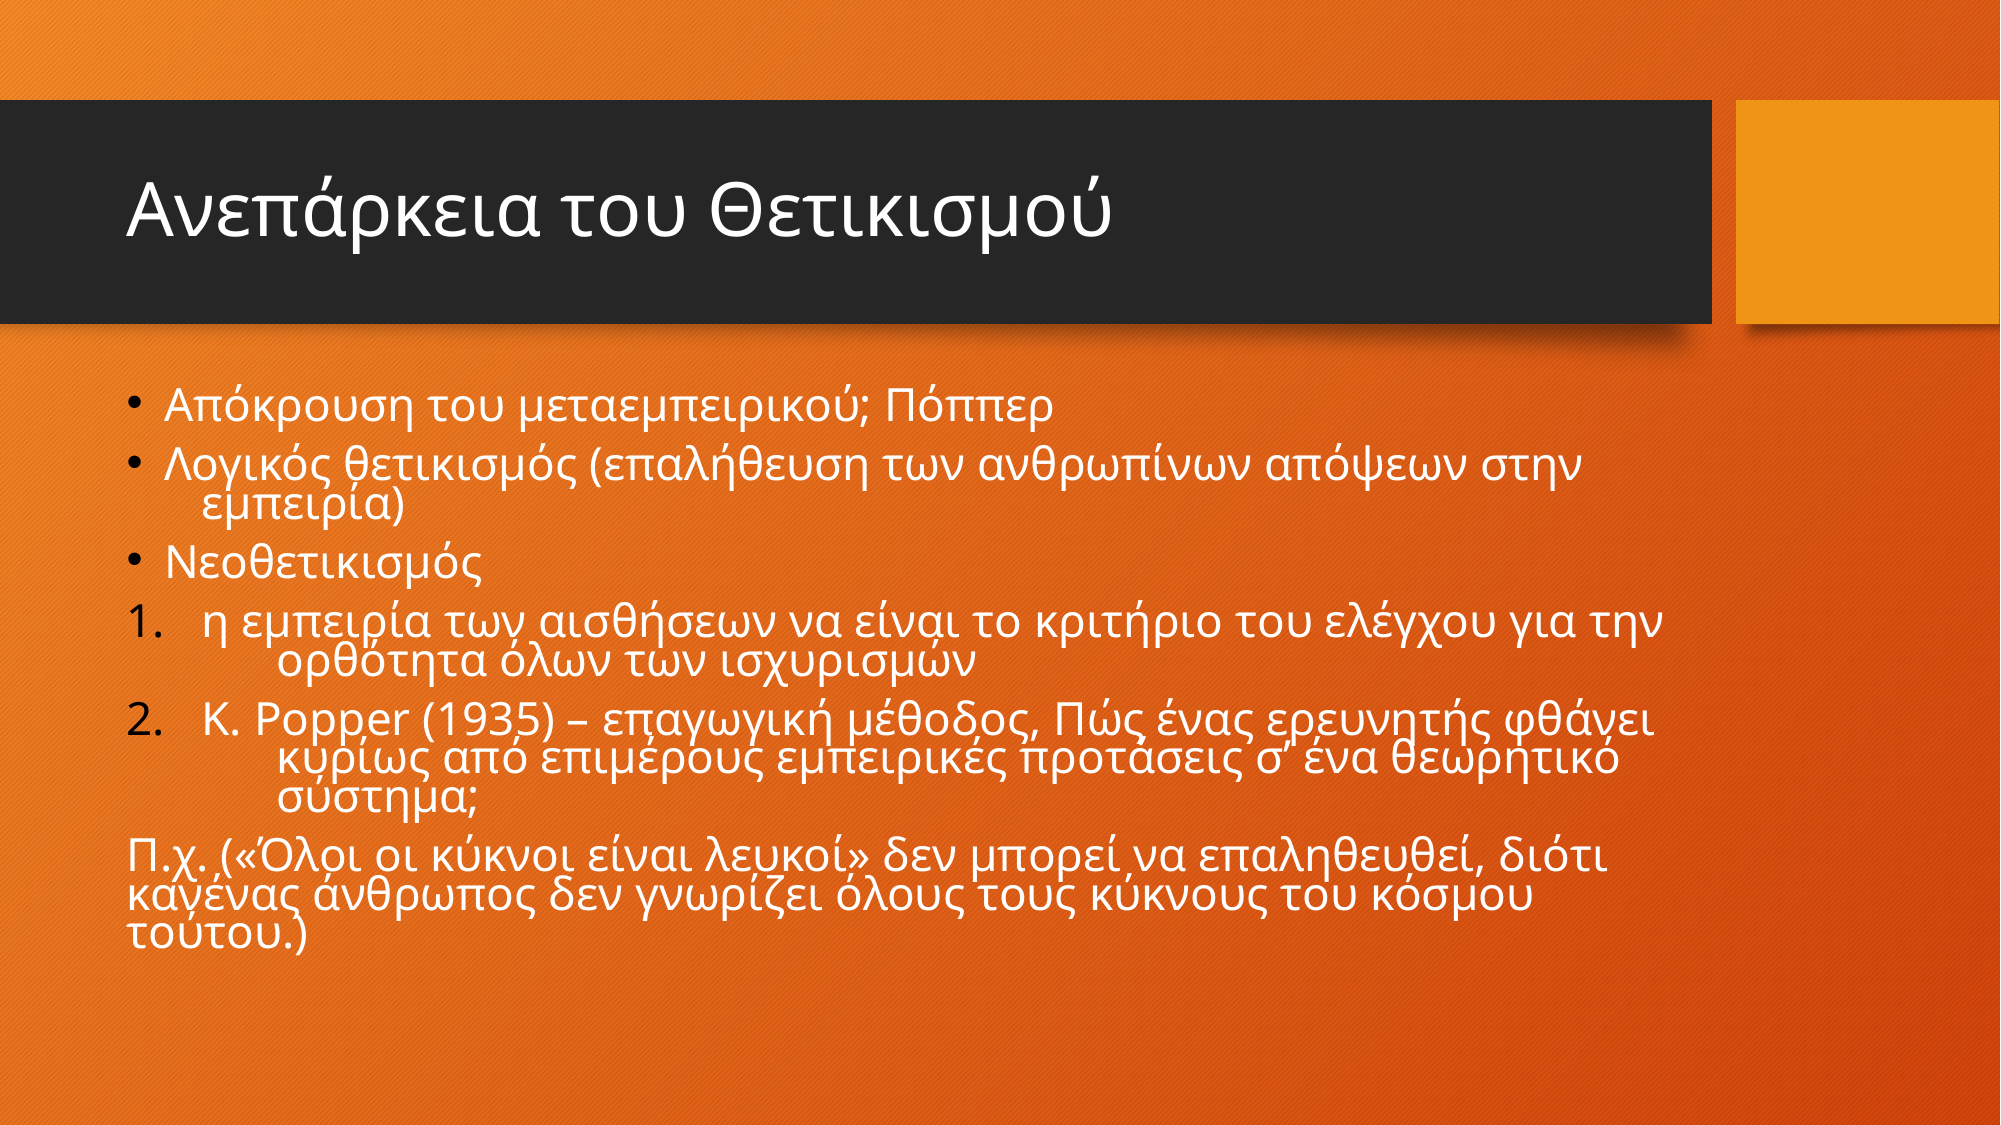

# Ανεπάρκεια του Θετικισμού
Απόκρουση του μεταεμπειρικού; Πόππερ
Λογικός θετικισμός (επαλήθευση των ανθρωπίνων απόψεων στην εμπειρία)
Νεοθετικισμός
η εμπειρία των αισθήσεων να είναι το κριτήριο του ελέγχου για την ορθότητα όλων των ισχυρισμών
K. Popper (1935) – επαγωγική μέθοδος, Πώς ένας ερευνητής φθάνει κυρίως από επιμέρους εμπειρικές προτάσεις σ’ ένα θεωρητικό σύστημα;
Π.χ. («Όλοι οι κύκνοι είναι λευκοί» δεν μπορεί να επαληθευθεί, διότι κανένας άνθρωπος δεν γνωρίζει όλους τους κύκνους του κόσμου τούτου.)